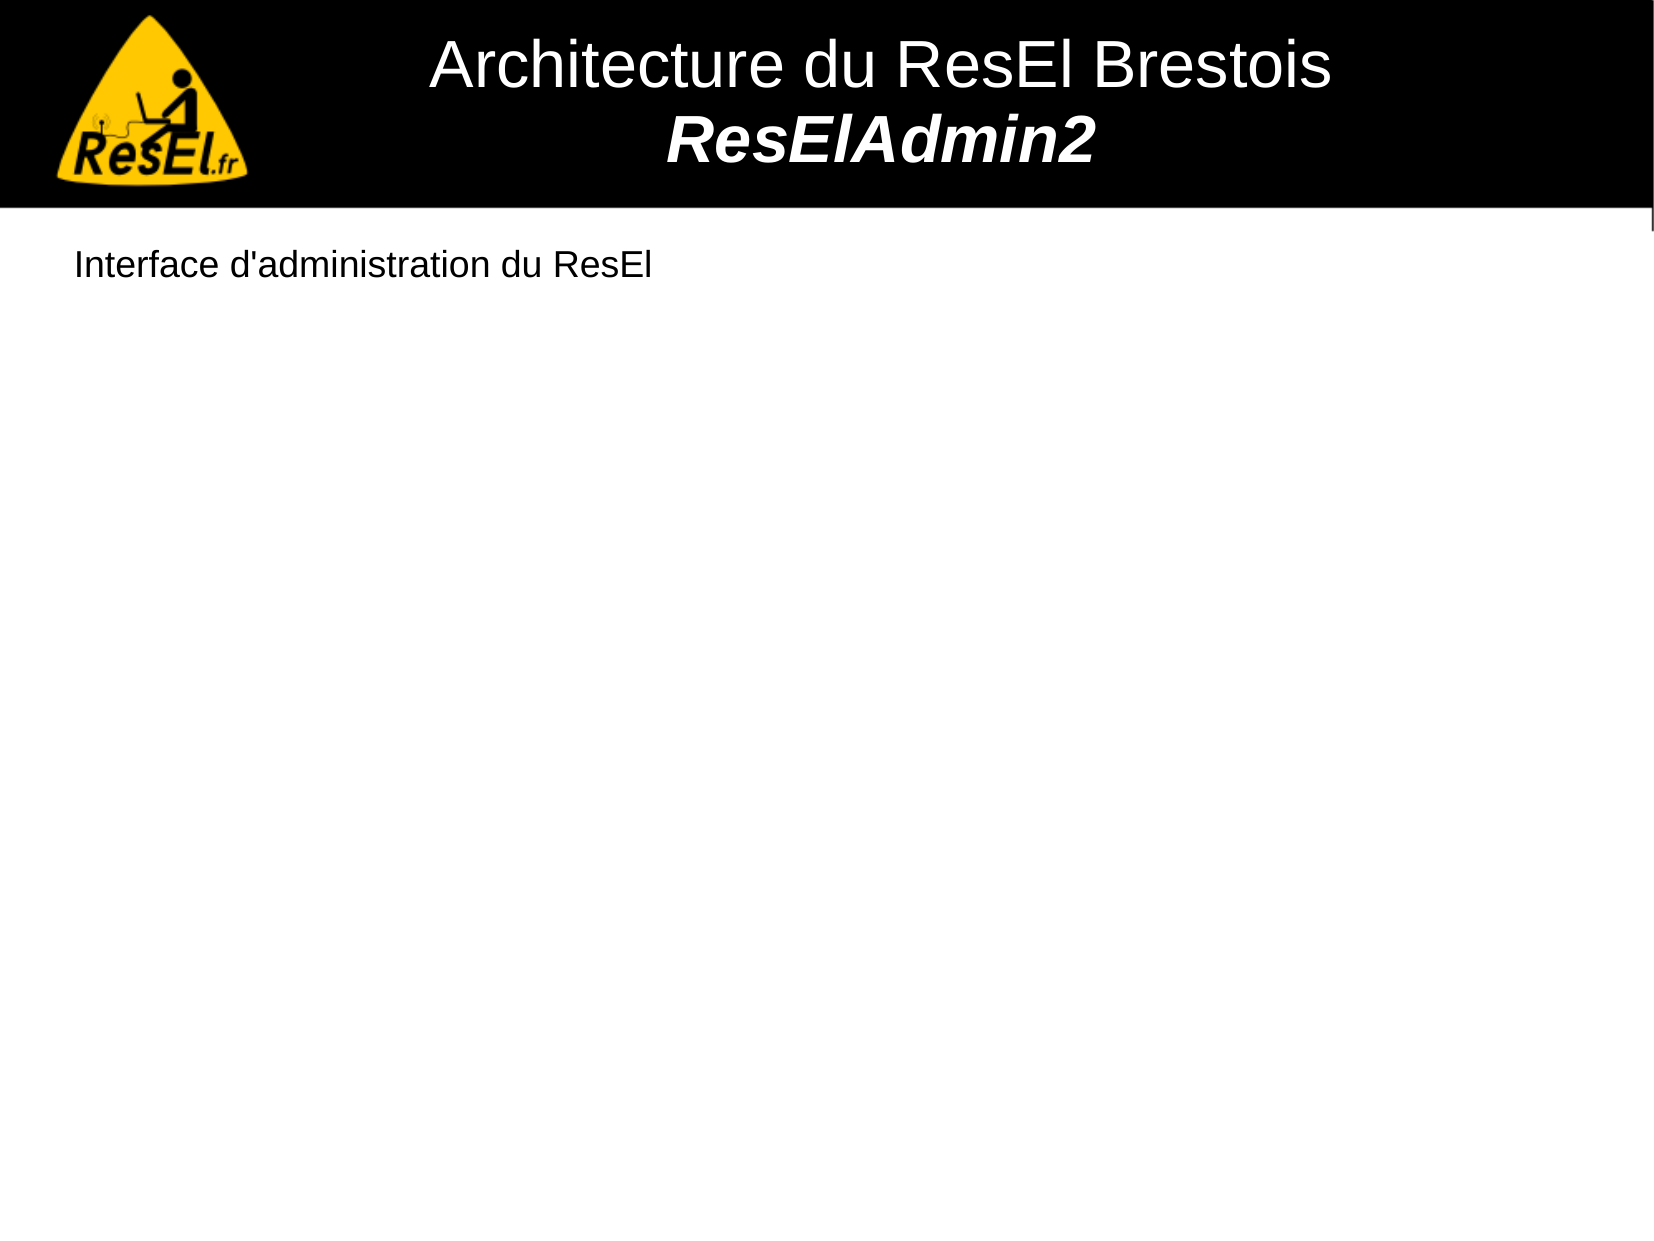

# Architecture du ResEl Brestois ResElAdmin2
Interface d'administration du ResEl